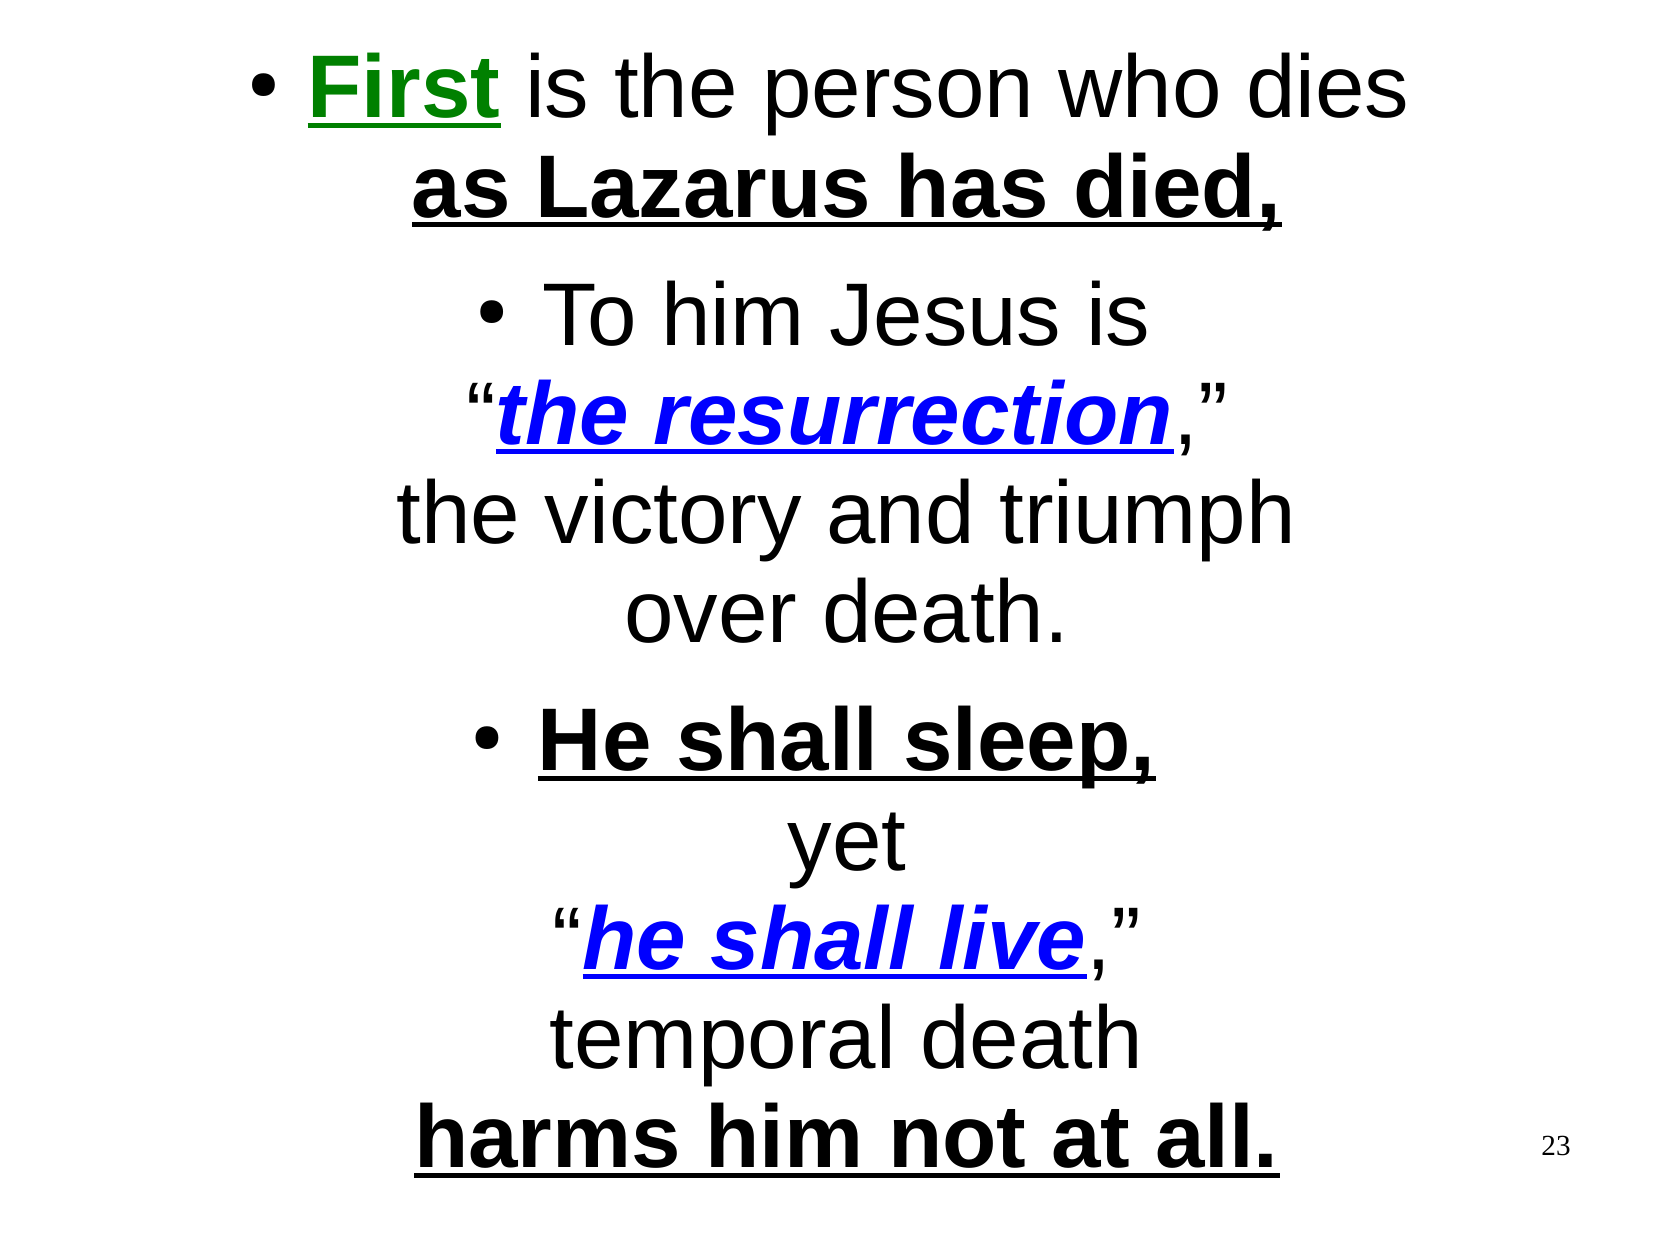

# First is the person who dies as Lazarus has died,
To him Jesus is
“the resurrection,”
the victory and triumph
over death.
He shall sleep,
yet
“he shall live,”
temporal death
harms him not at all.
23